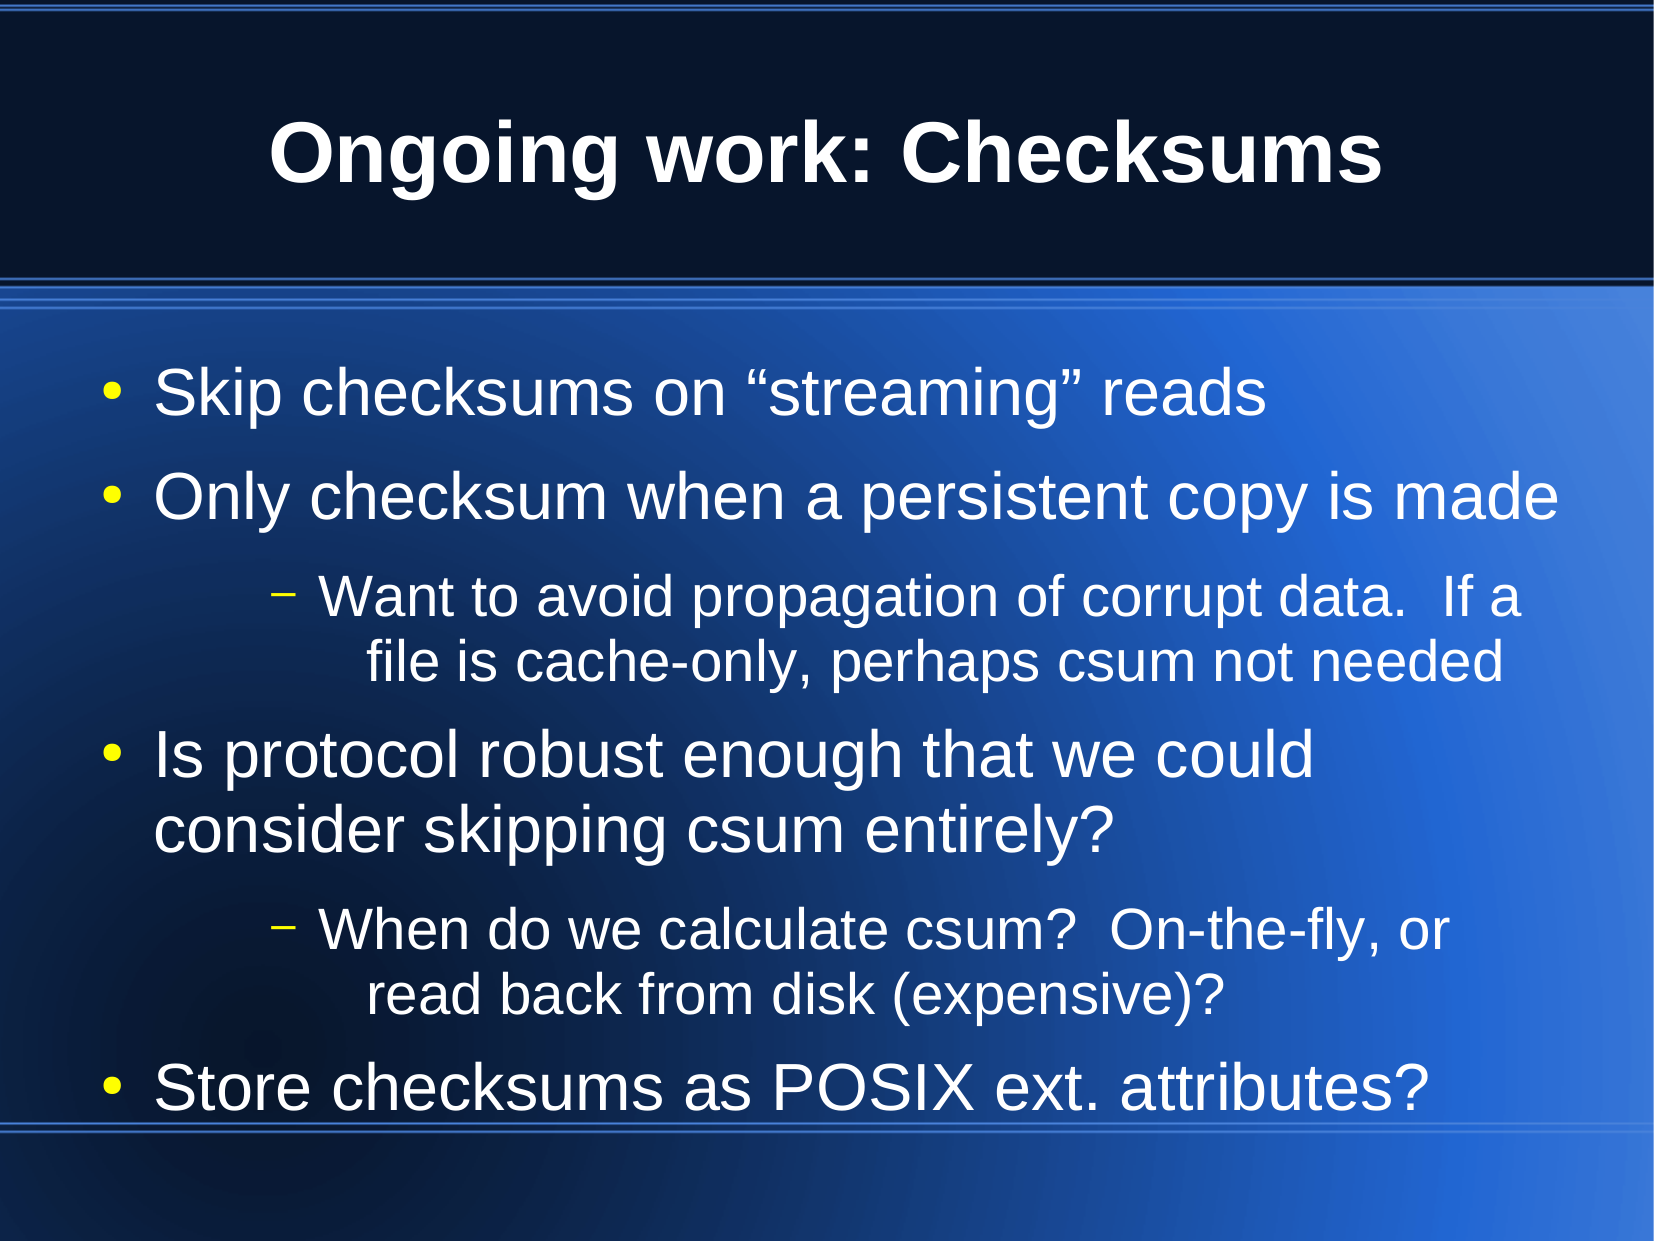

# Ongoing work: Checksums
Skip checksums on “streaming” reads
Only checksum when a persistent copy is made
Want to avoid propagation of corrupt data. If a file is cache-only, perhaps csum not needed
Is protocol robust enough that we could consider skipping csum entirely?
When do we calculate csum? On-the-fly, or read back from disk (expensive)?
Store checksums as POSIX ext. attributes?